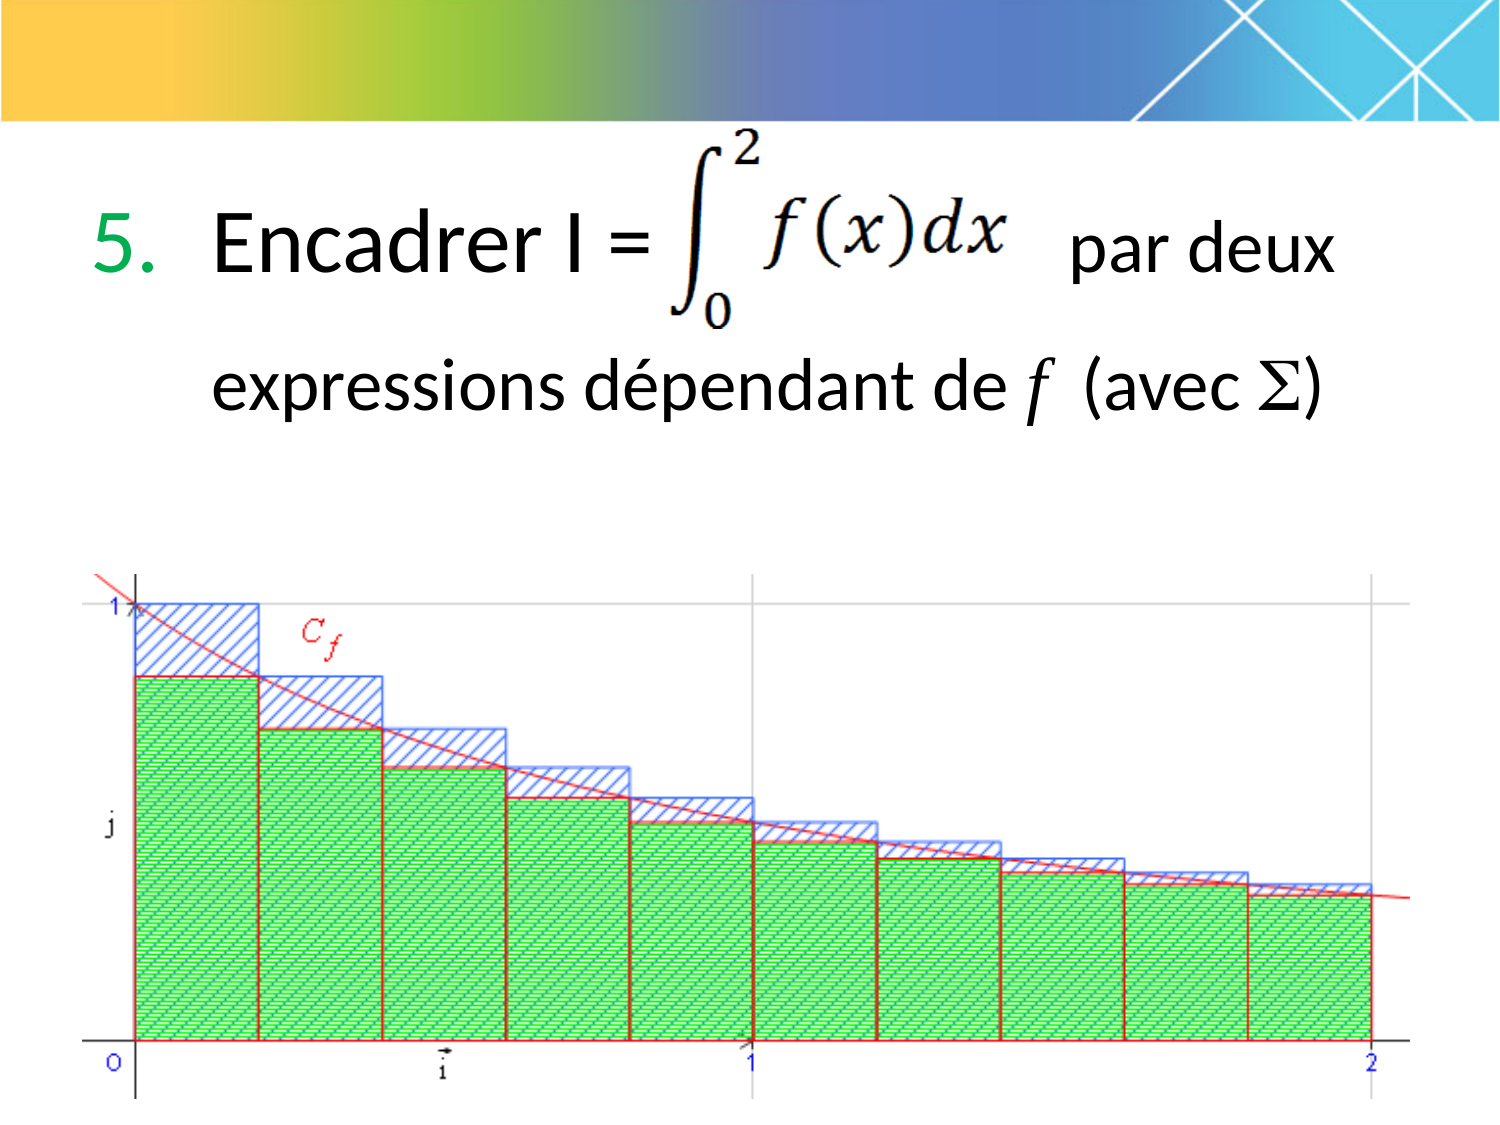

# Encadrer I = par deux expressions dépendant de f (avec )